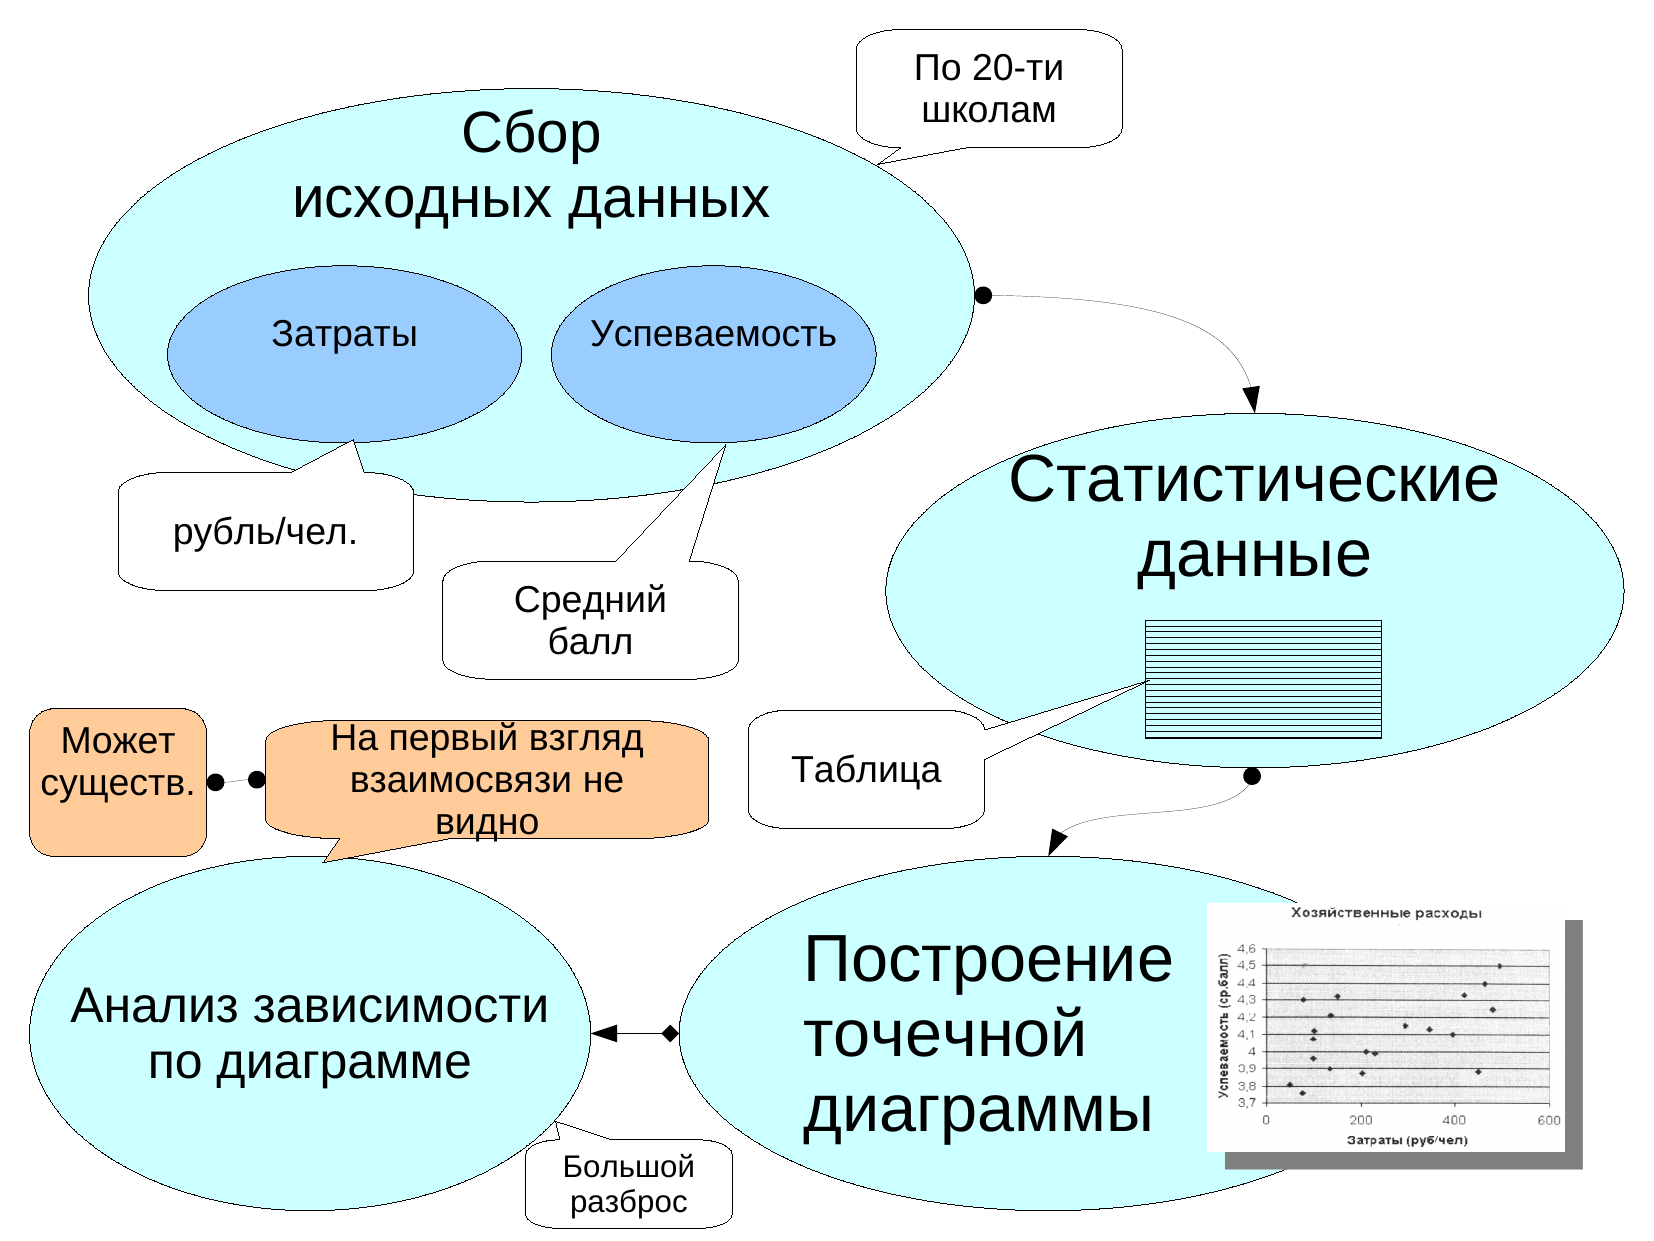

По 20-ти
школам
Сбор
исходных данных
Затраты
Успеваемость
Статистические
данные
рубль/чел.
Средний балл
Может
существ.
Таблица
На первый взгляд
взаимосвязи не видно
Анализ зависимости
по диаграмме
Построение
точечной
диаграммы
Большой
разброс